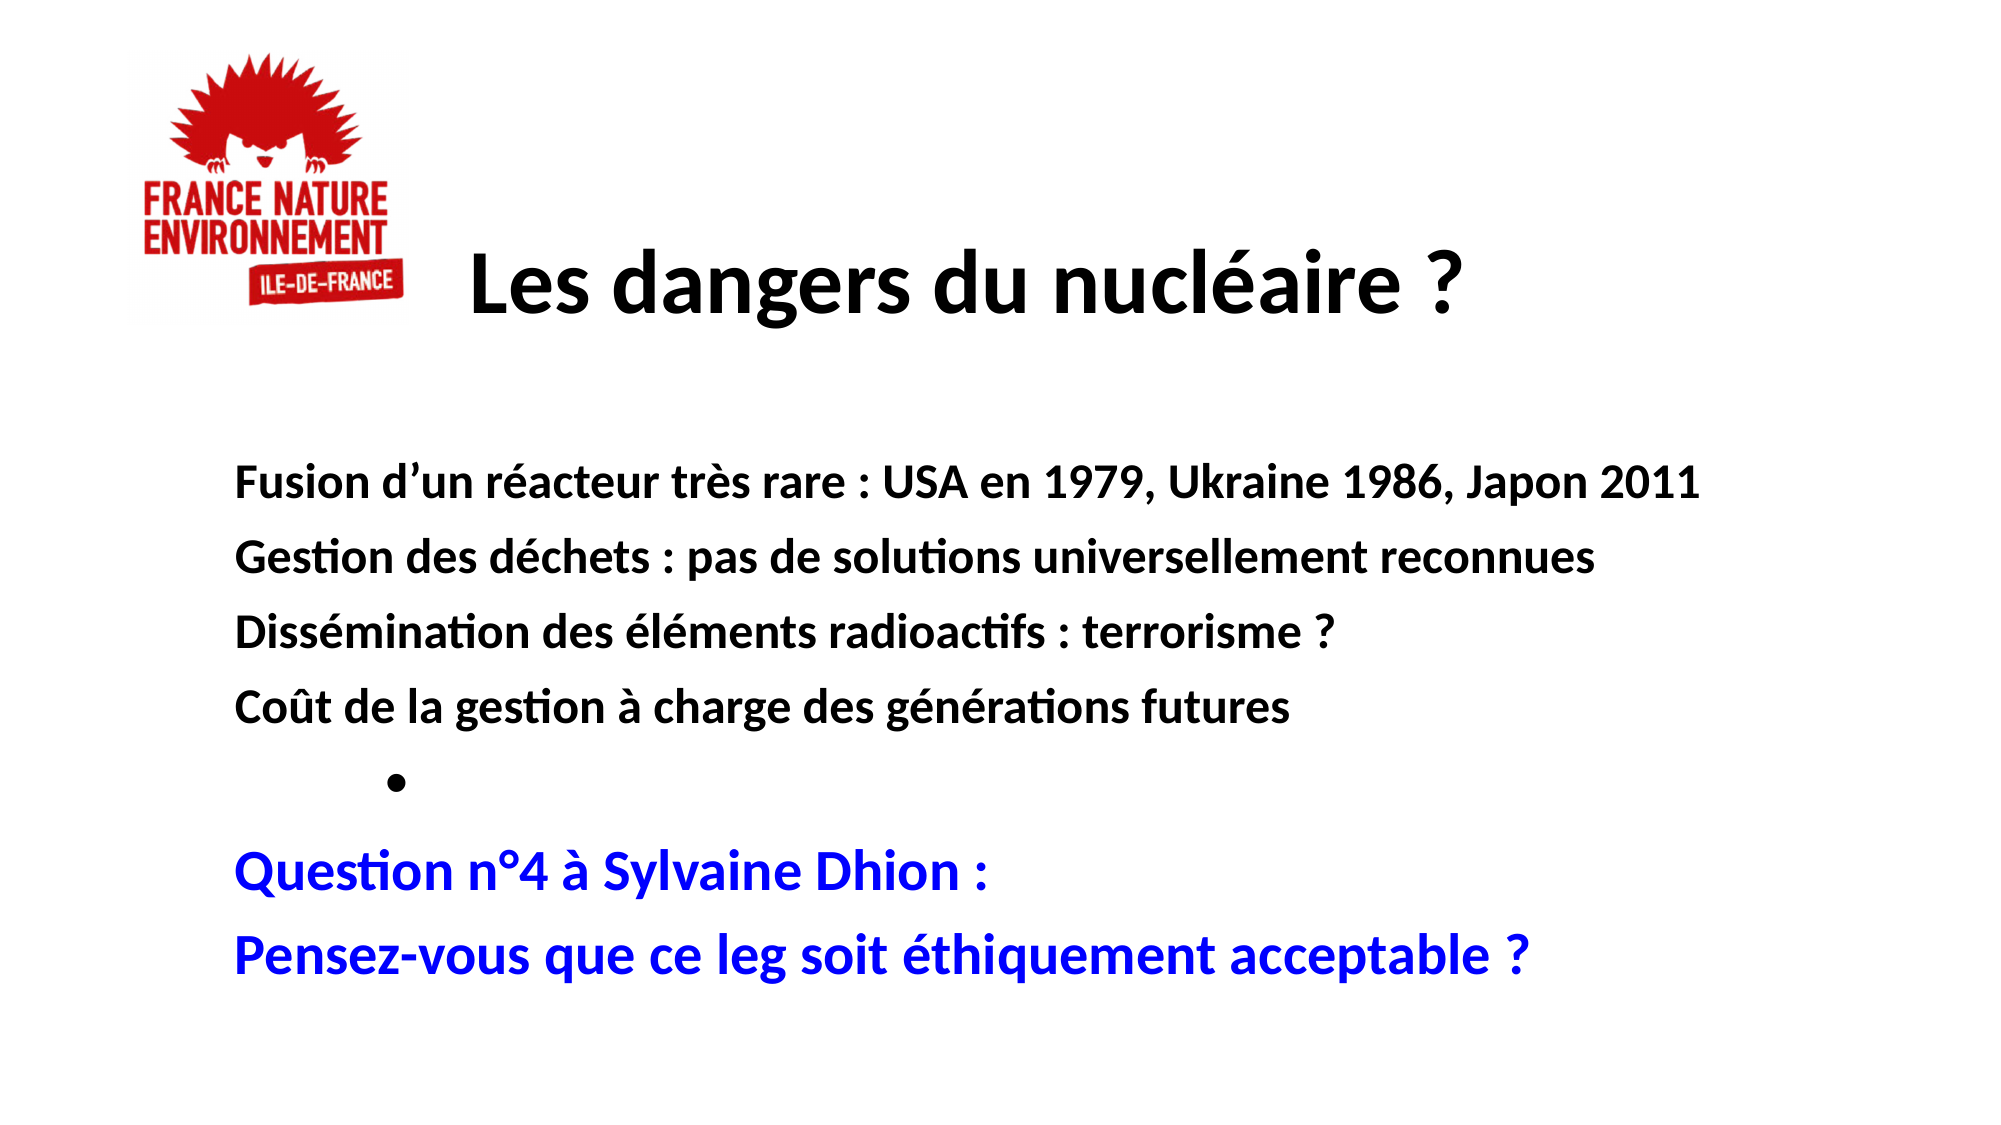

Les dangers du nucléaire ?
Fusion d’un réacteur très rare : USA en 1979, Ukraine 1986, Japon 2011
Gestion des déchets : pas de solutions universellement reconnues
Dissémination des éléments radioactifs : terrorisme ?
Coût de la gestion à charge des générations futures
Question n°4 à Sylvaine Dhion :
Pensez-vous que ce leg soit éthiquement acceptable ?